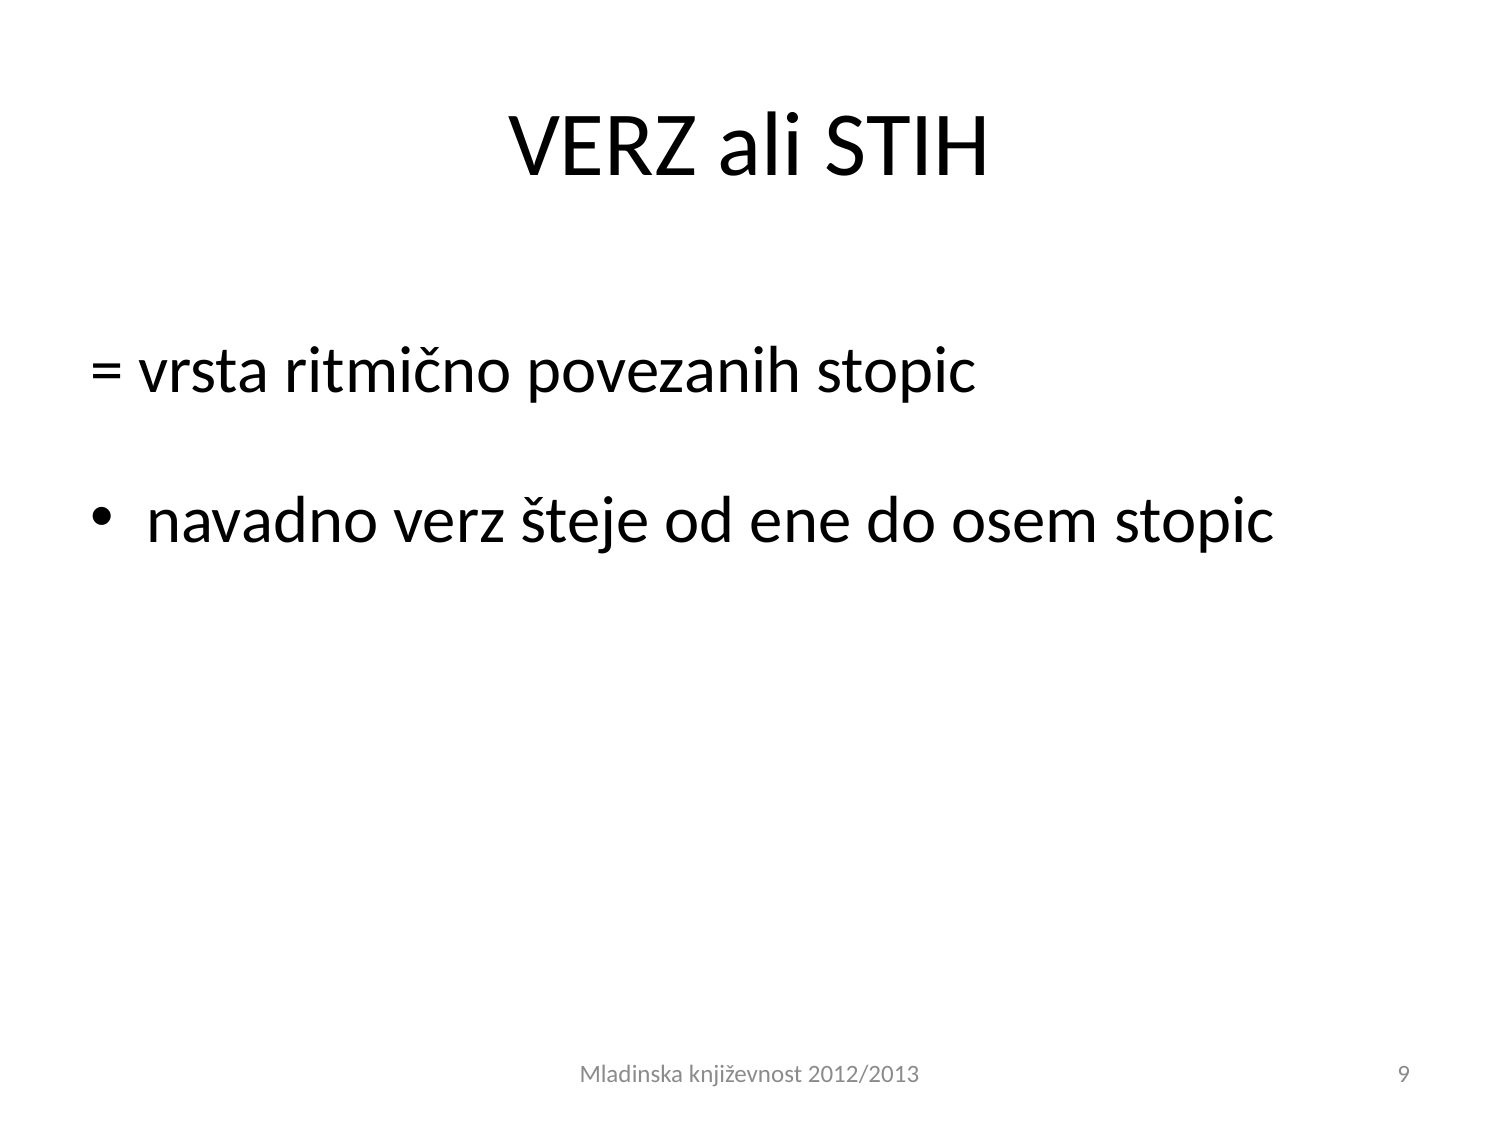

# VERZ ali STIH
= vrsta ritmično povezanih stopic
navadno verz šteje od ene do osem stopic
Mladinska književnost 2012/2013